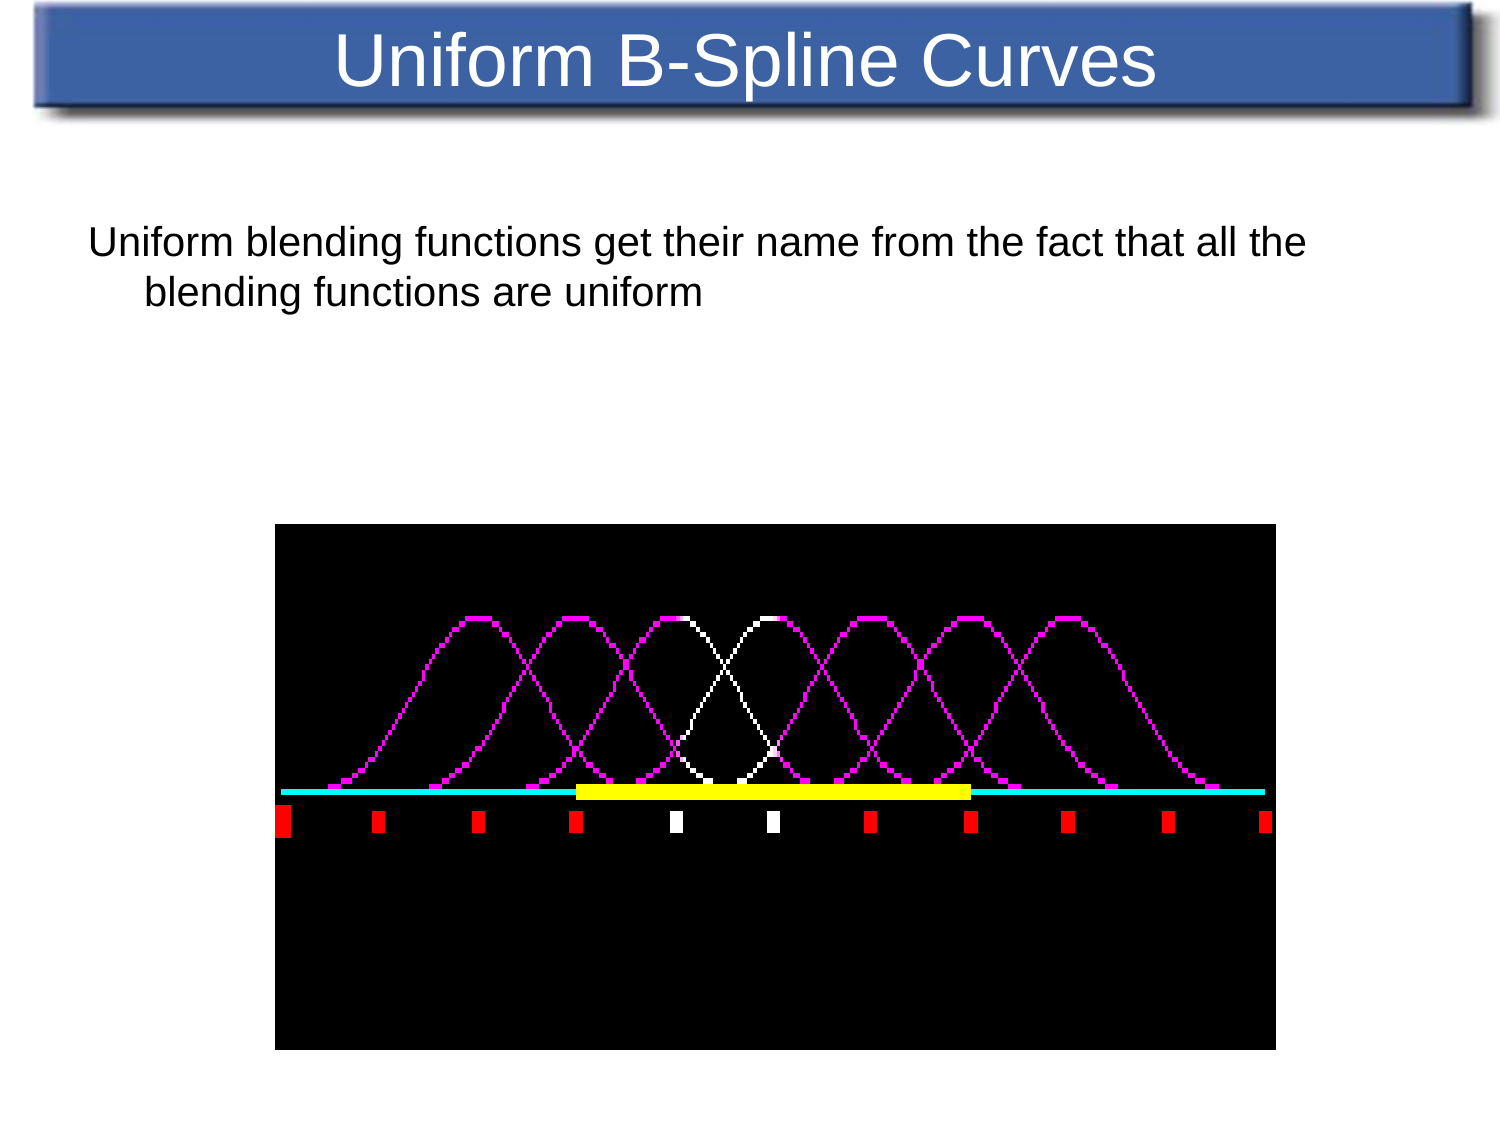

# Uniform B-Spline Curves
Uniform blending functions get their name from the fact that all the blending functions are uniform